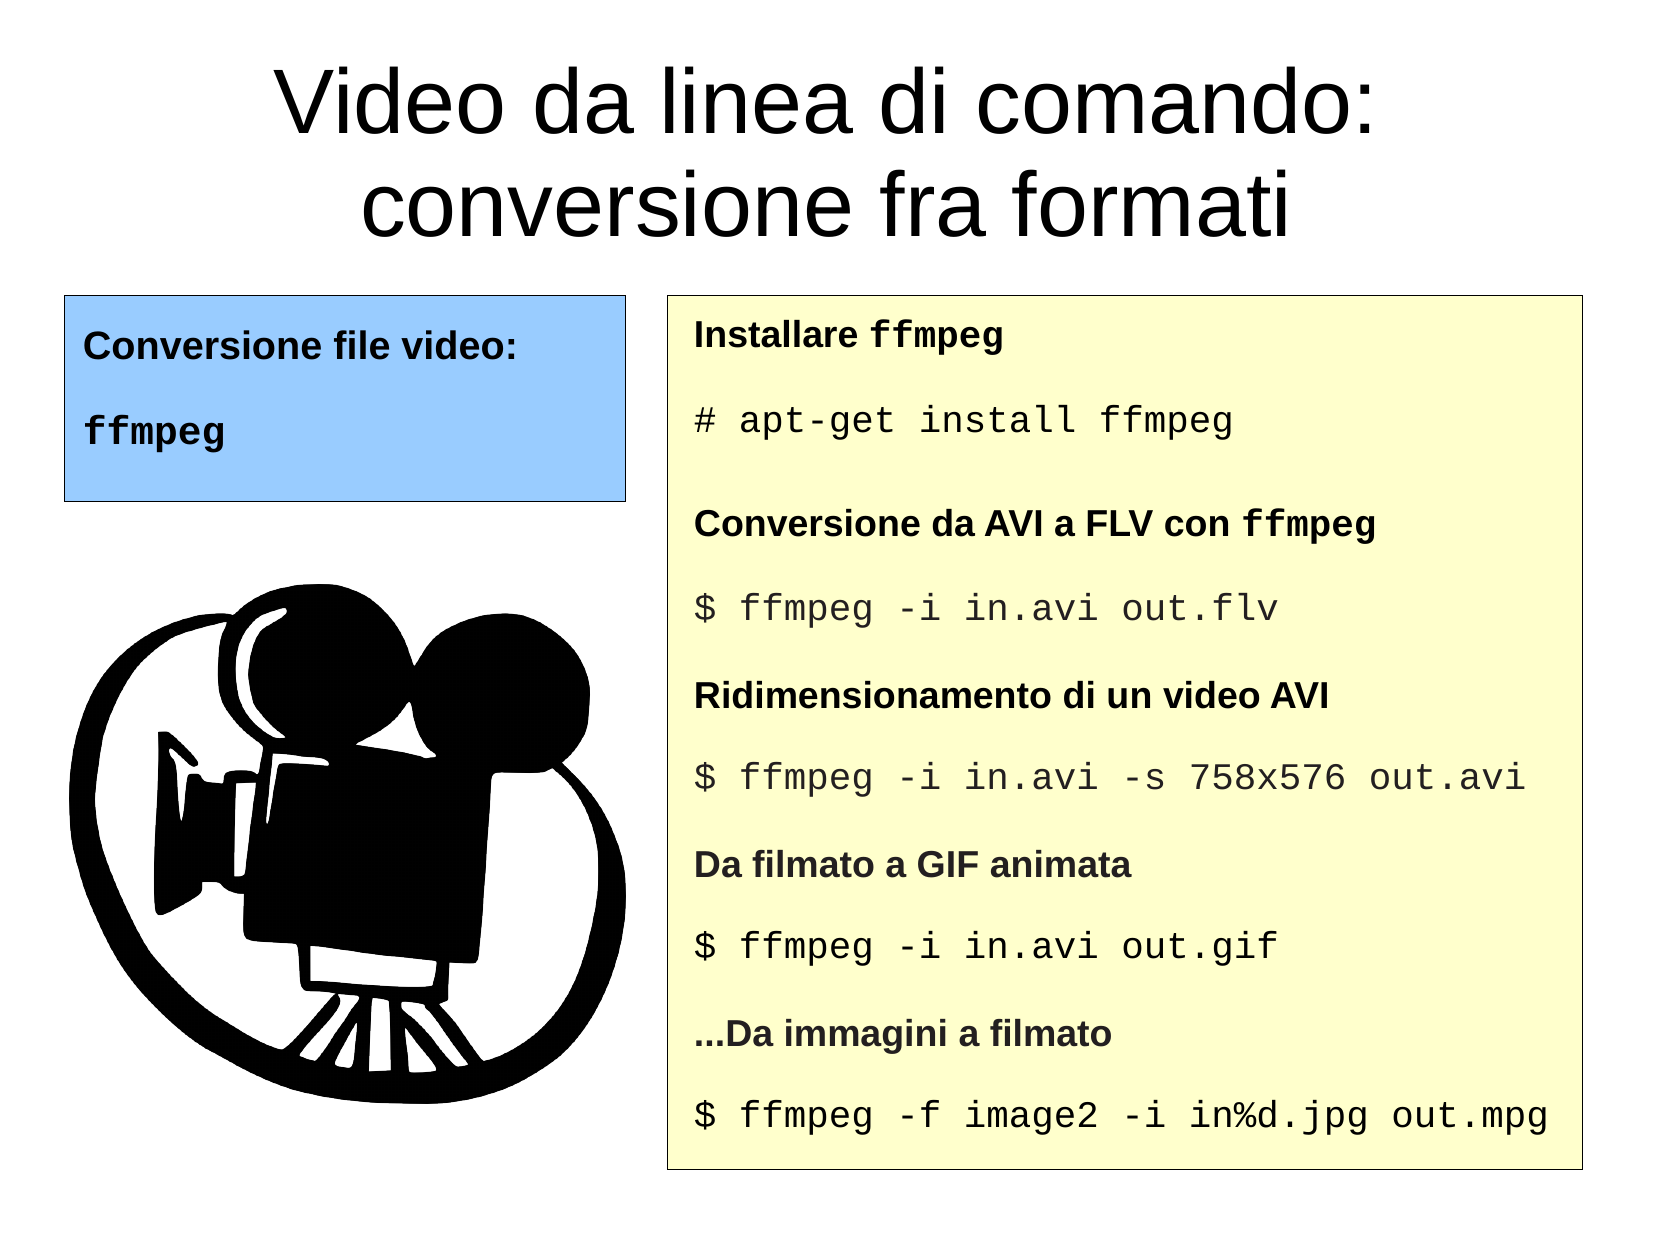

# Video da linea di comando: conversione fra formati
Installare ffmpeg
# apt-get install ffmpeg
Conversione da AVI a FLV con ffmpeg
$ ffmpeg -i in.avi out.flv
Ridimensionamento di un video AVI
$ ffmpeg -i in.avi -s 758x576 out.avi
Da filmato a GIF animata
$ ffmpeg -i in.avi out.gif
...Da immagini a filmato
$ ffmpeg -f image2 -i in%d.jpg out.mpg
Conversione file video:
ffmpeg